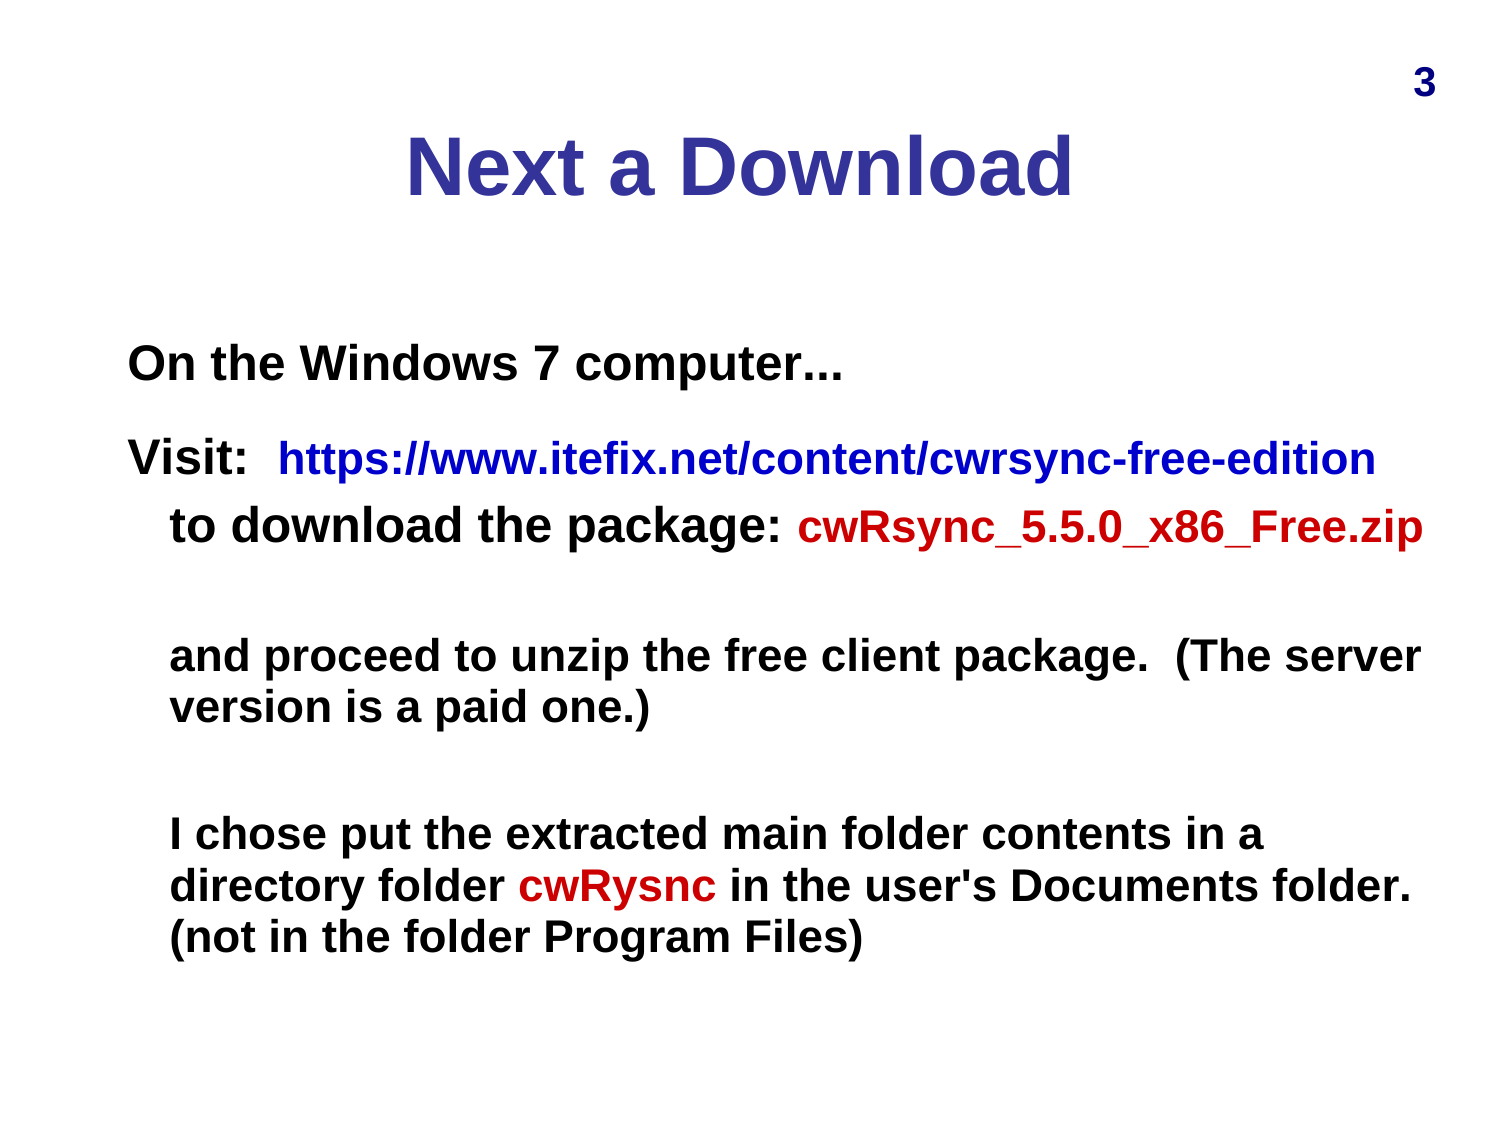

3
# Next a Download
On the Windows 7 computer...
Visit: https://www.itefix.net/content/cwrsync-free-edition
to download the package: cwRsync_5.5.0_x86_Free.zip
and proceed to unzip the free client package. (The server version is a paid one.)
I chose put the extracted main folder contents in a directory folder cwRysnc in the user's Documents folder. (not in the folder Program Files)